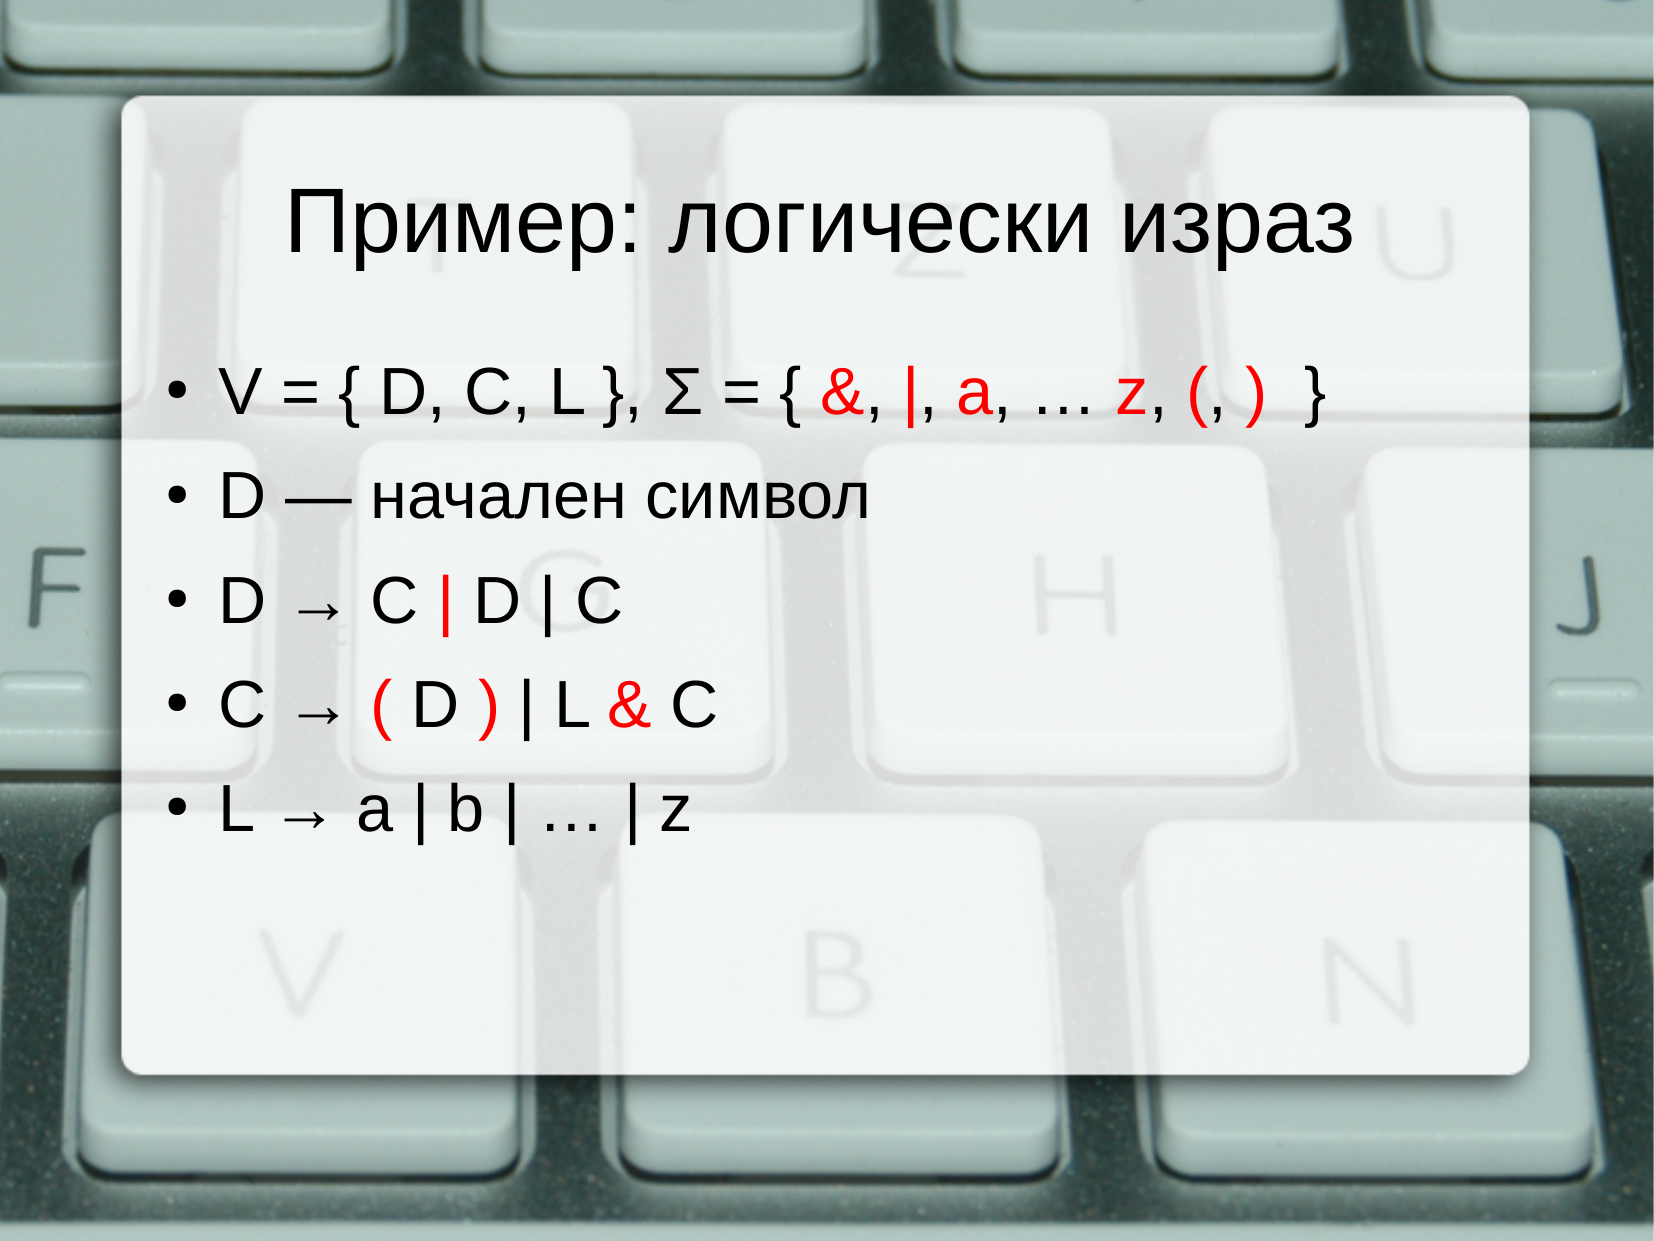

# Пример: логически израз
V = { D, C, L }, Σ = { &, |, a, … z, (, ) }
D — начален символ
D → C | D | C
C → ( D ) | L & C
L → a | b | … | z